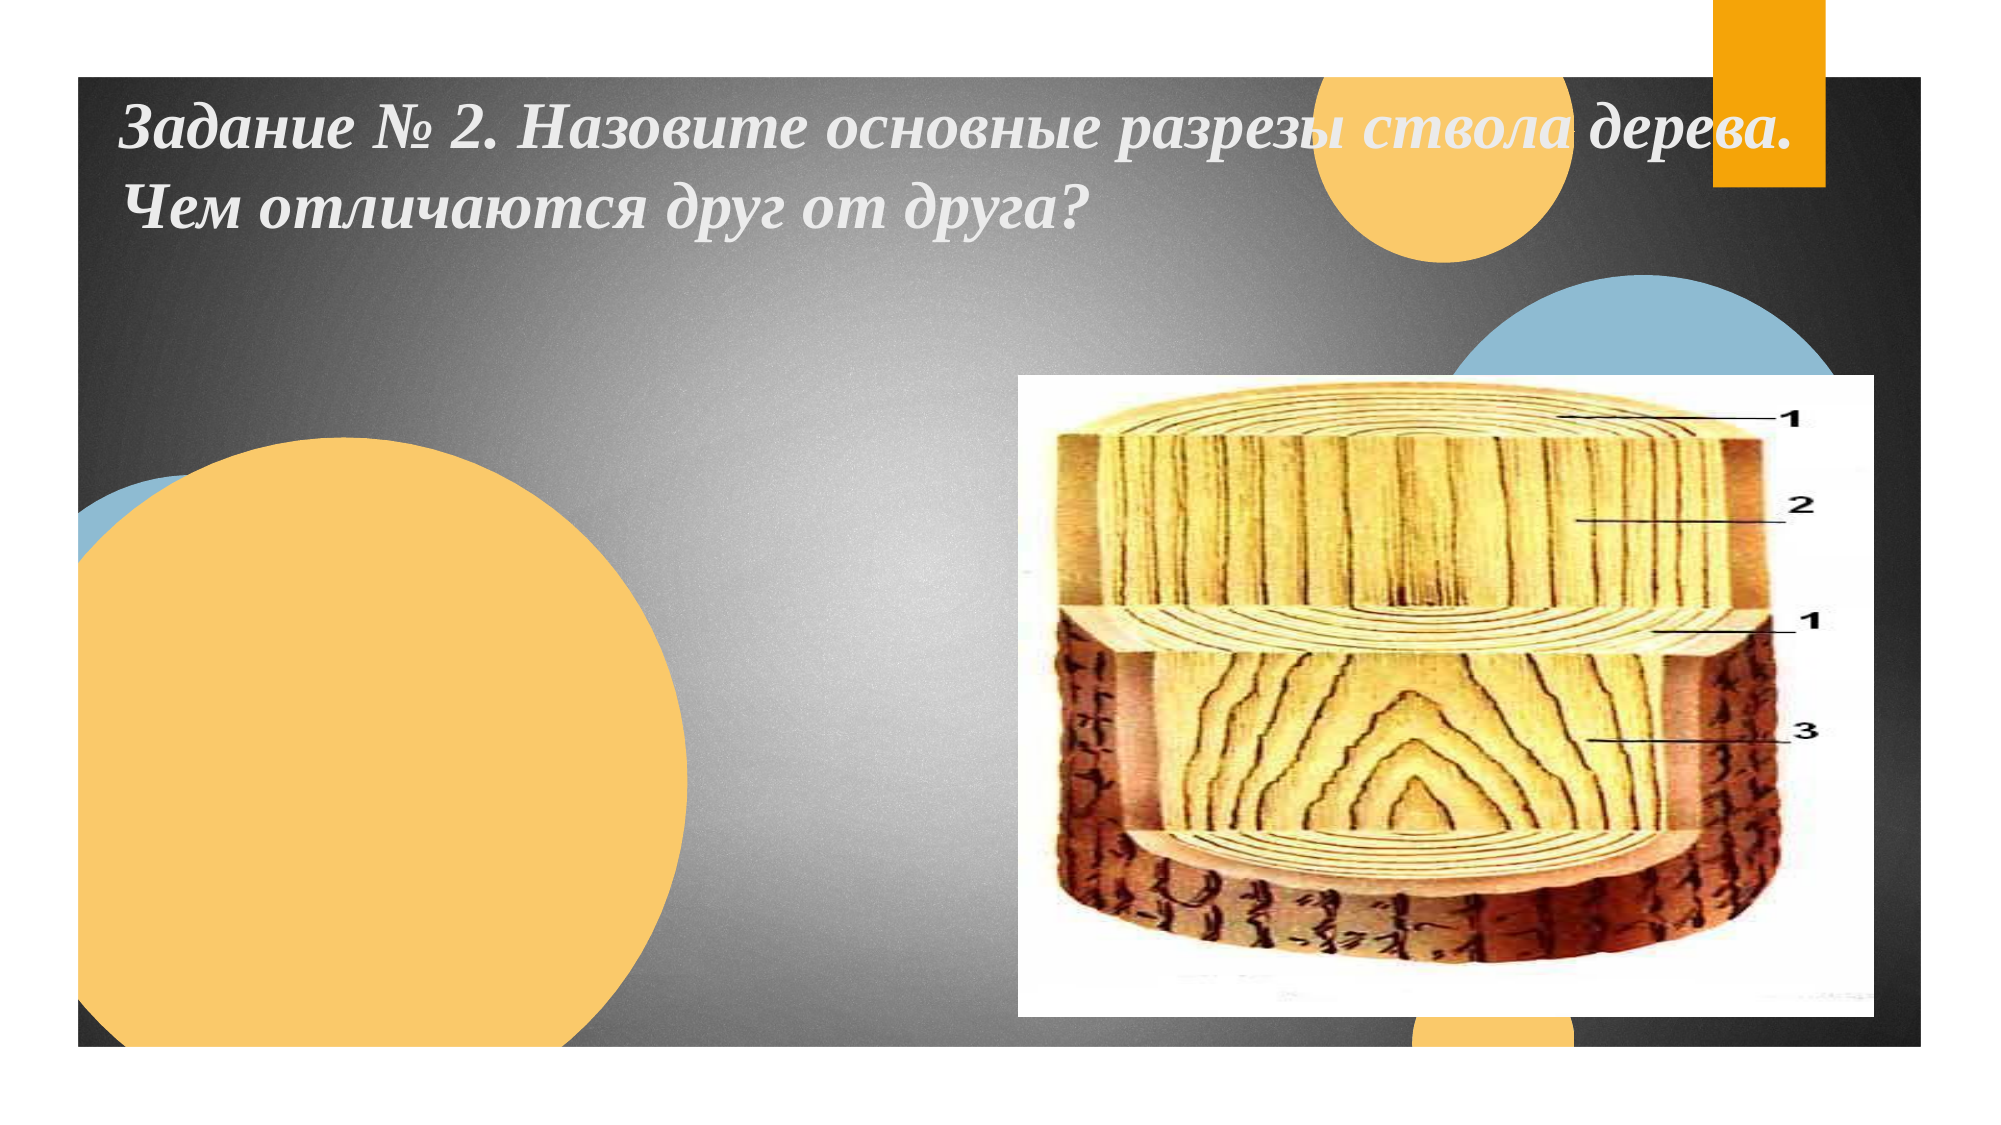

# Задание № 2. Назовите основные разрезы ствола дерева. Чем отличаются друг от друга?